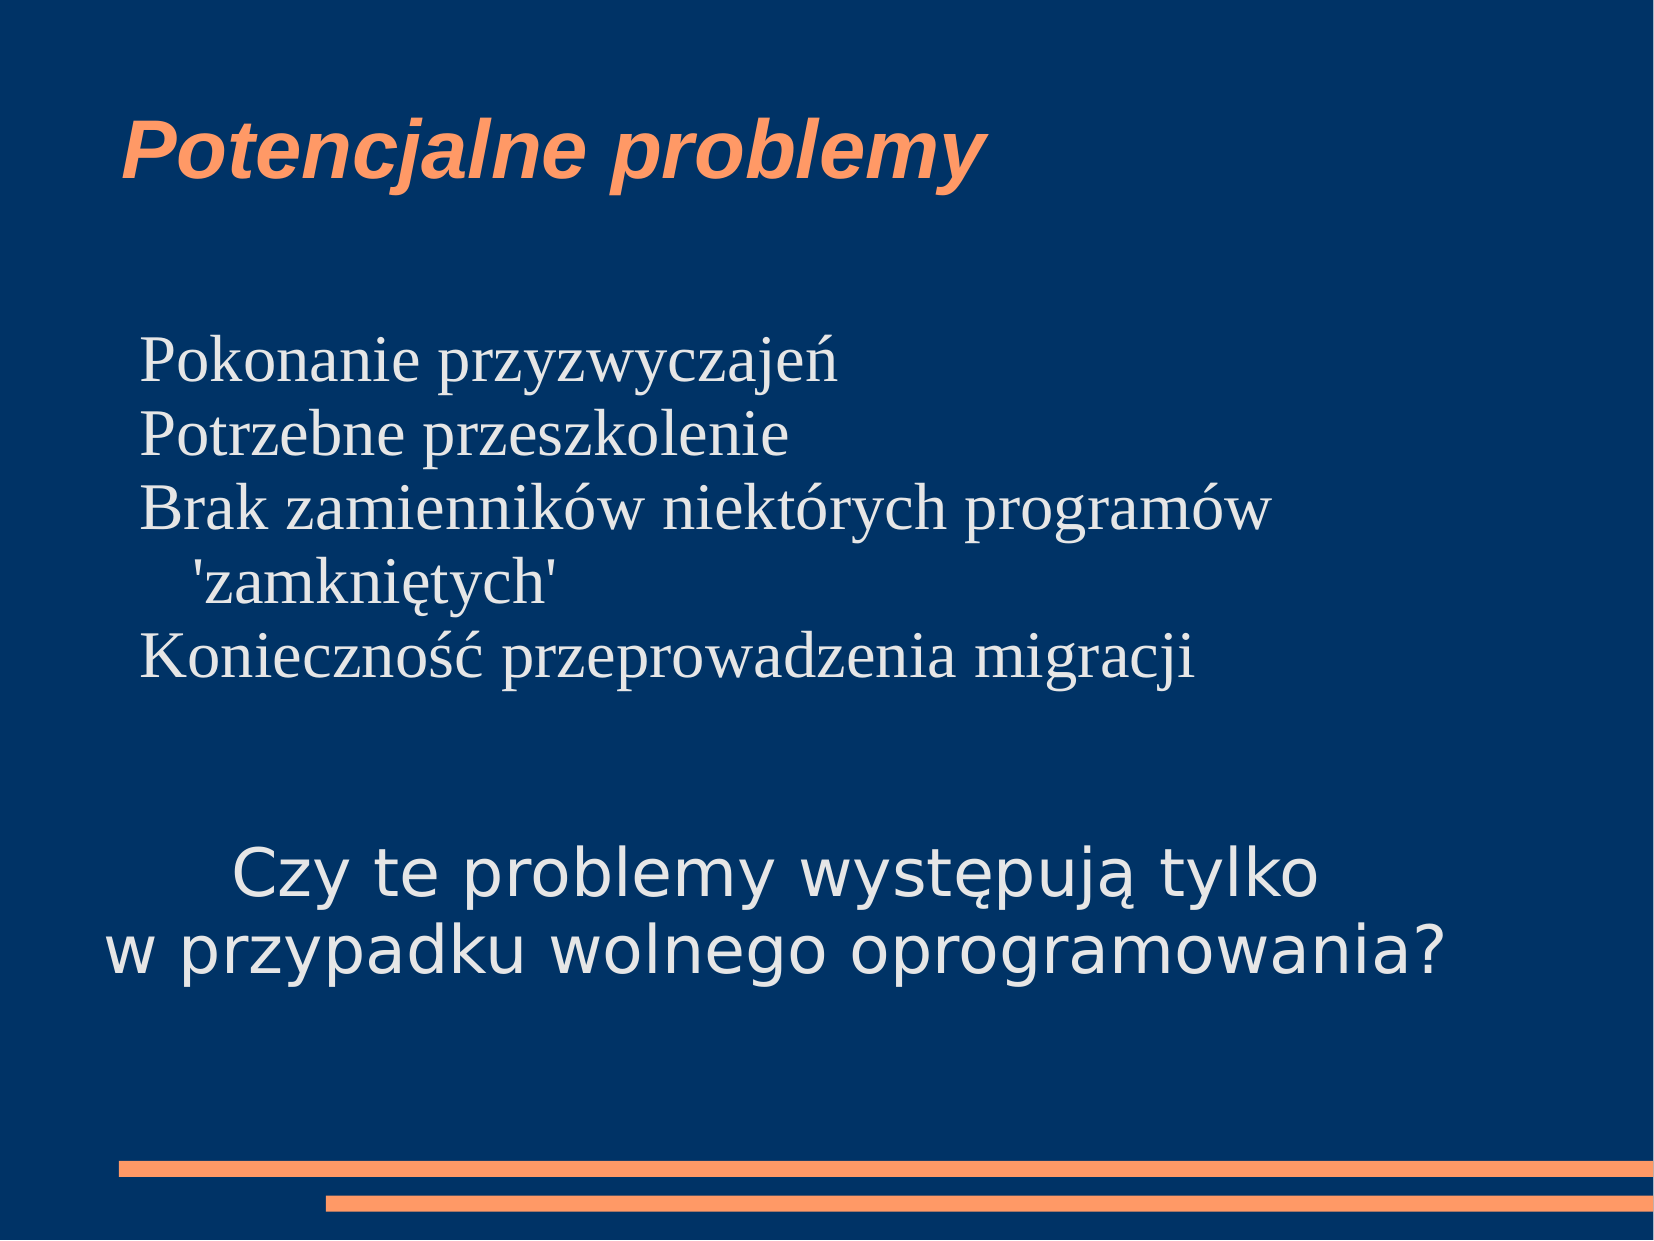

# Potencjalne problemy
Pokonanie przyzwyczajeń
Potrzebne przeszkolenie
Brak zamienników niektórych programów 'zamkniętych'
Konieczność przeprowadzenia migracji
Czy te problemy występują tylko w przypadku wolnego oprogramowania?